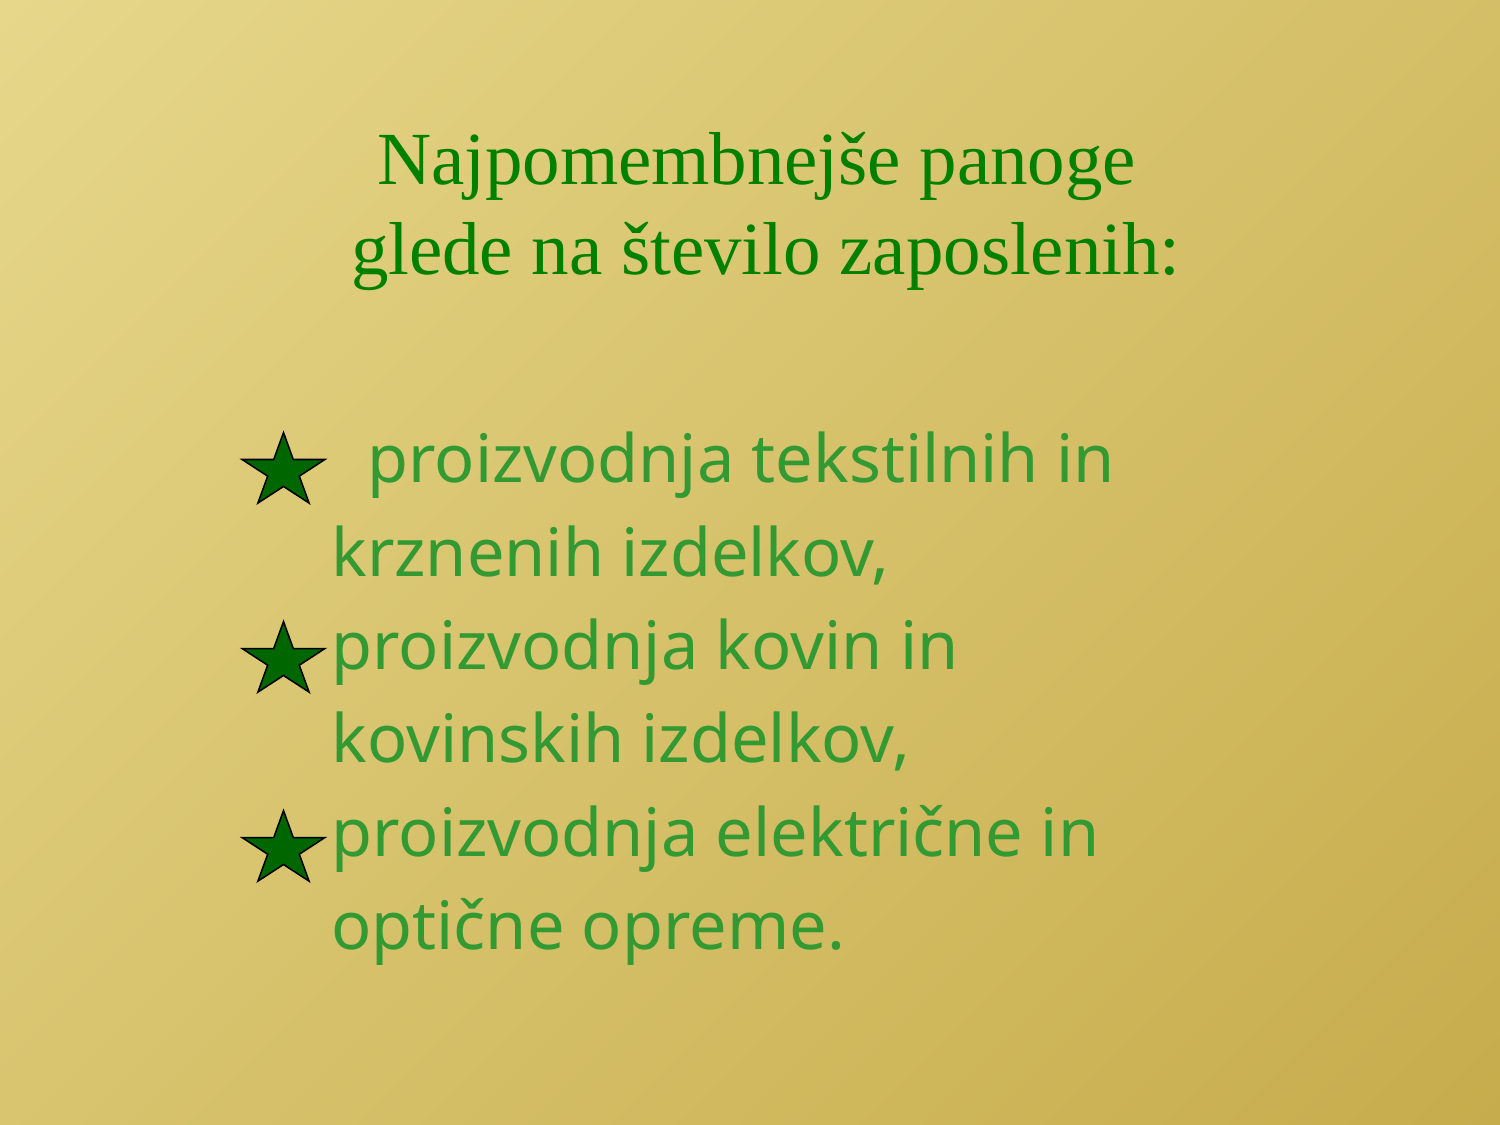

Najpomembnejše panoge
glede na število zaposlenih:
# proizvodnja tekstilnih in
 krznenih izdelkov,
 proizvodnja kovin in
 kovinskih izdelkov,
 proizvodnja električne in
 optične opreme.